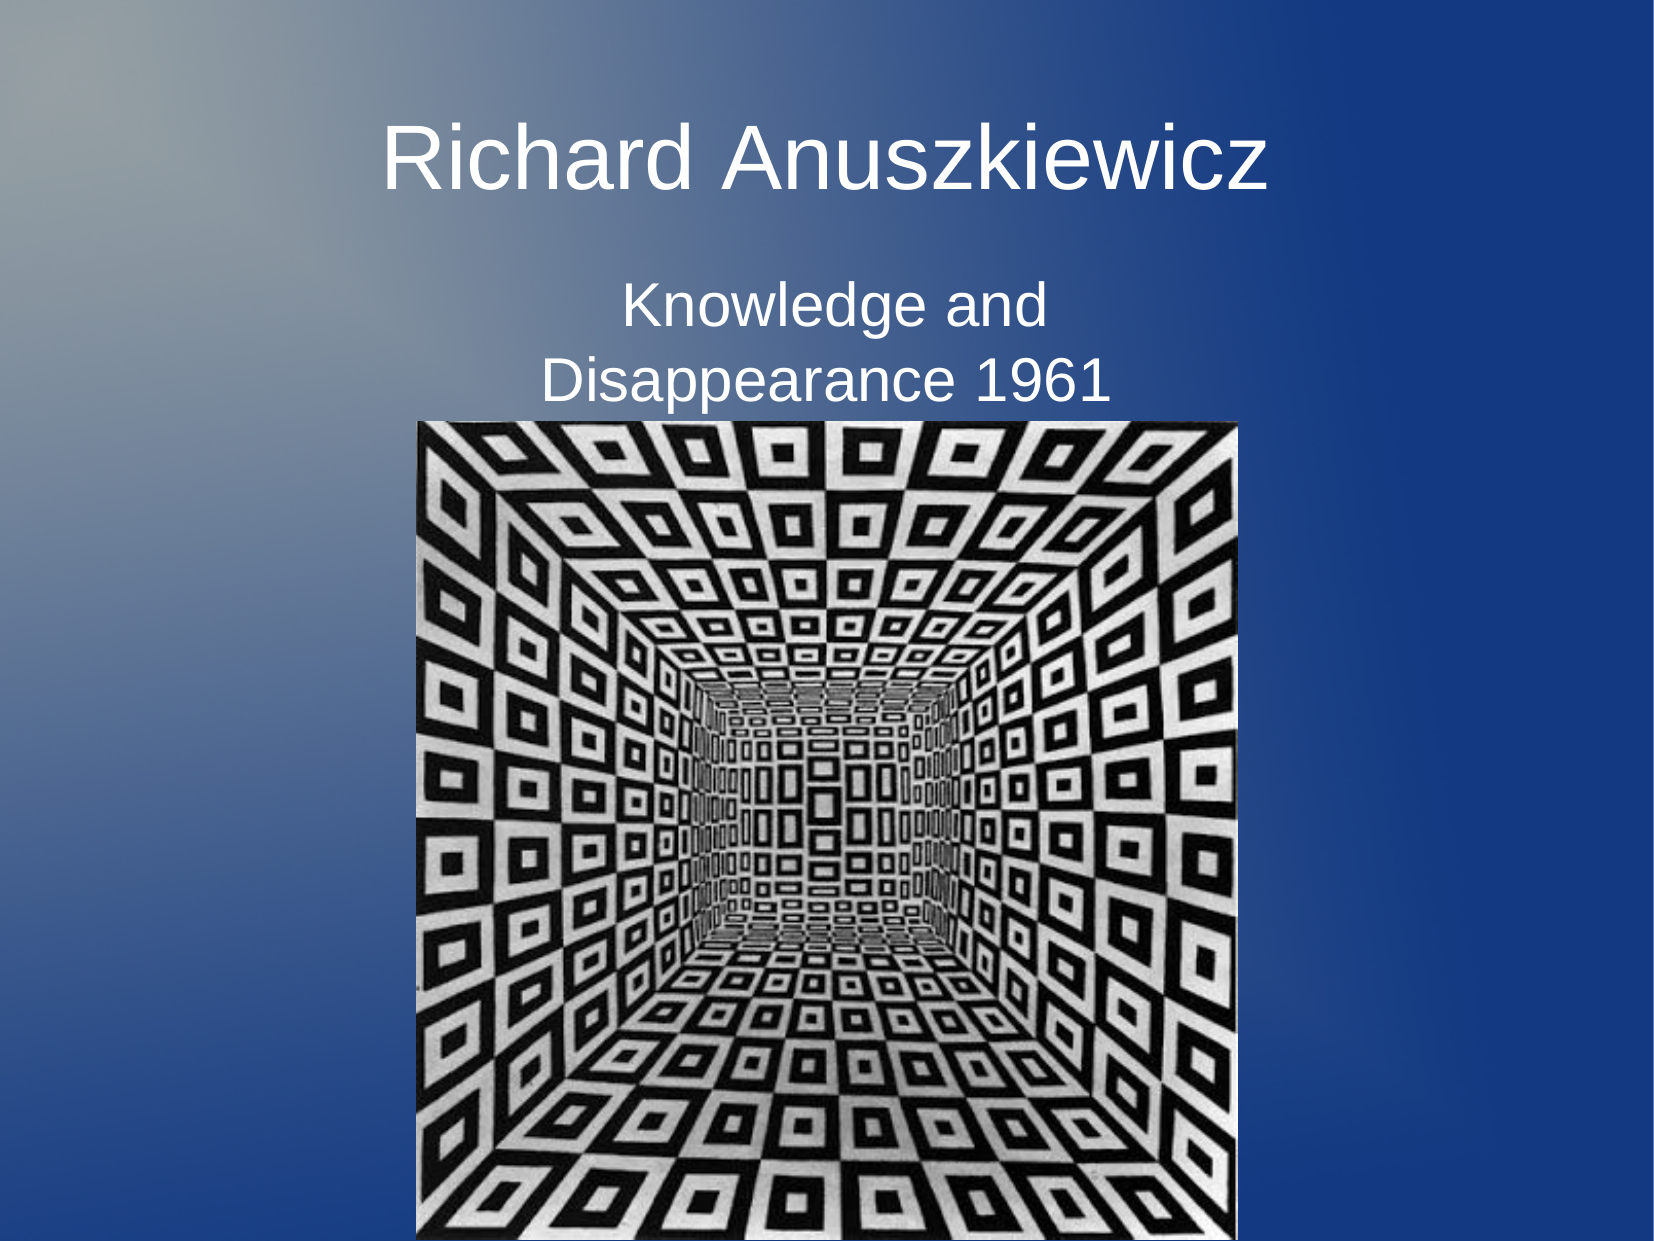

# Richard Anuszkiewicz
 Knowledge and Disappearance 1961